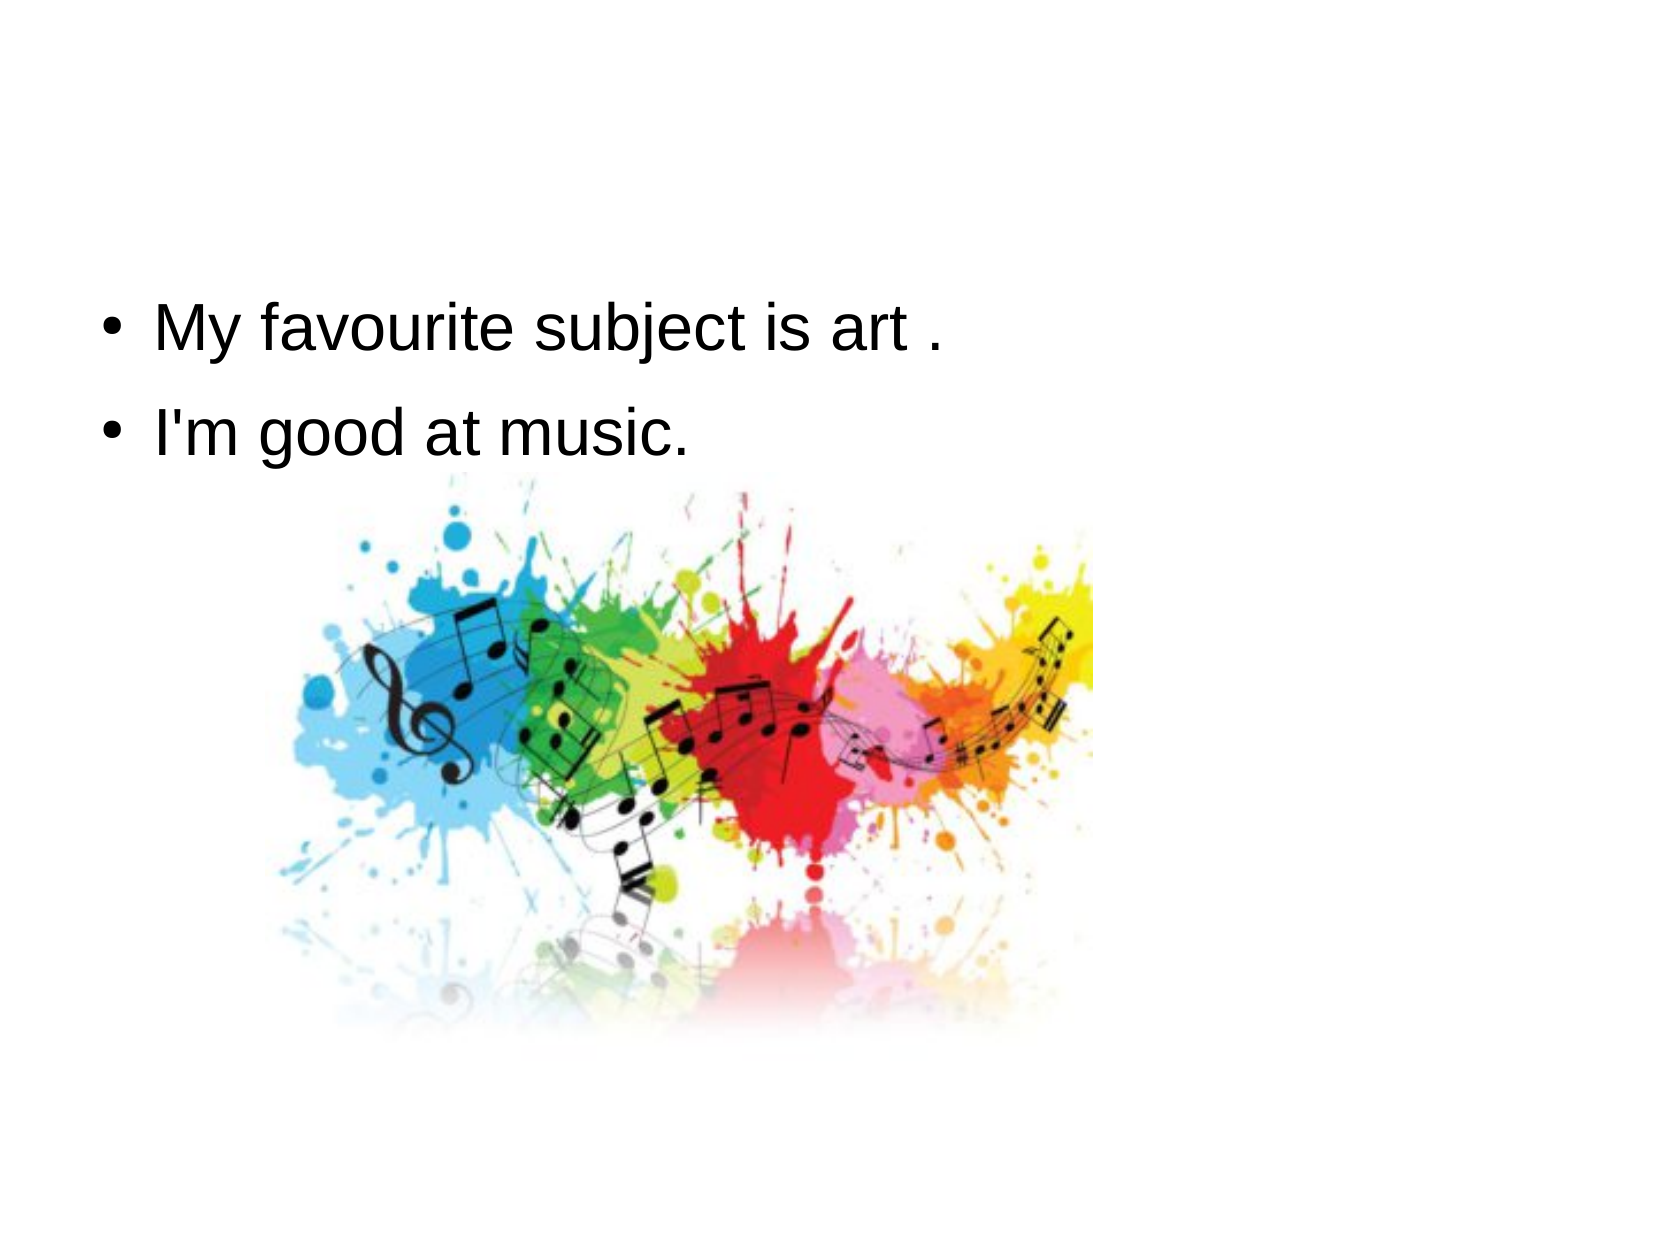

# My favourite subject is art .
I'm good at music.